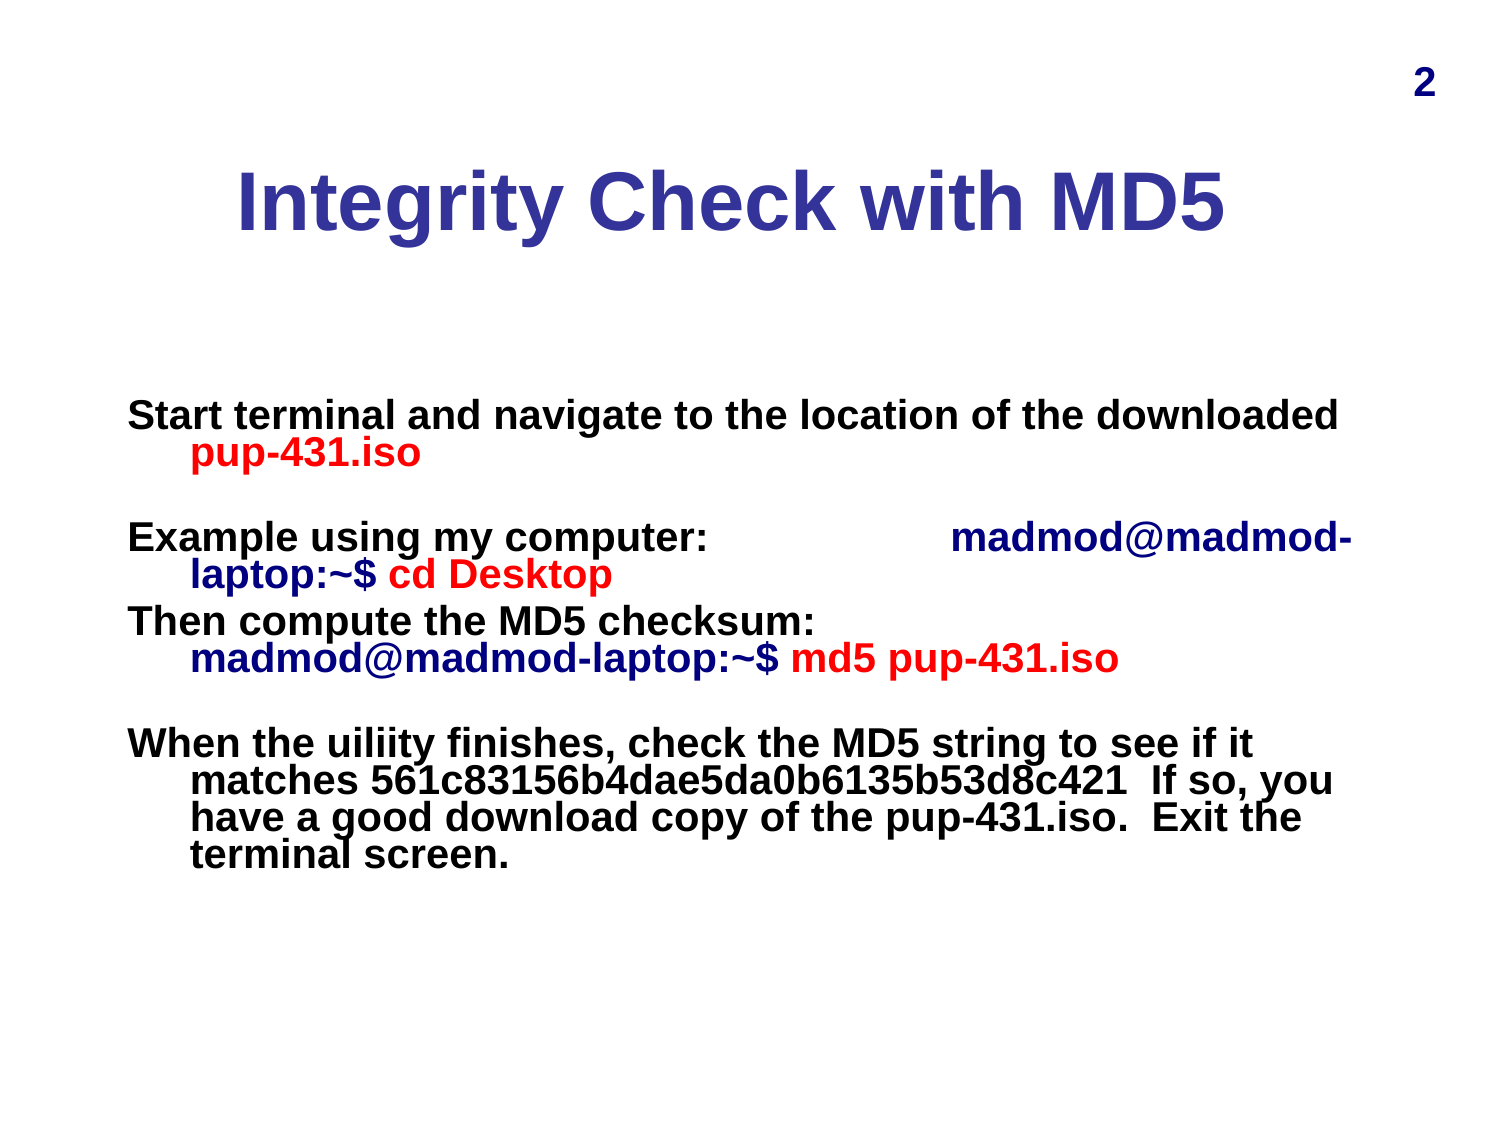

2
# Integrity Check with MD5
Start terminal and navigate to the location of the downloaded pup-431.iso
Example using my computer: madmod@madmod-laptop:~$ cd Desktop
Then compute the MD5 checksum: madmod@madmod-laptop:~$ md5 pup-431.iso
When the uiliity finishes, check the MD5 string to see if it matches 561c83156b4dae5da0b6135b53d8c421 If so, you have a good download copy of the pup-431.iso. Exit the terminal screen.